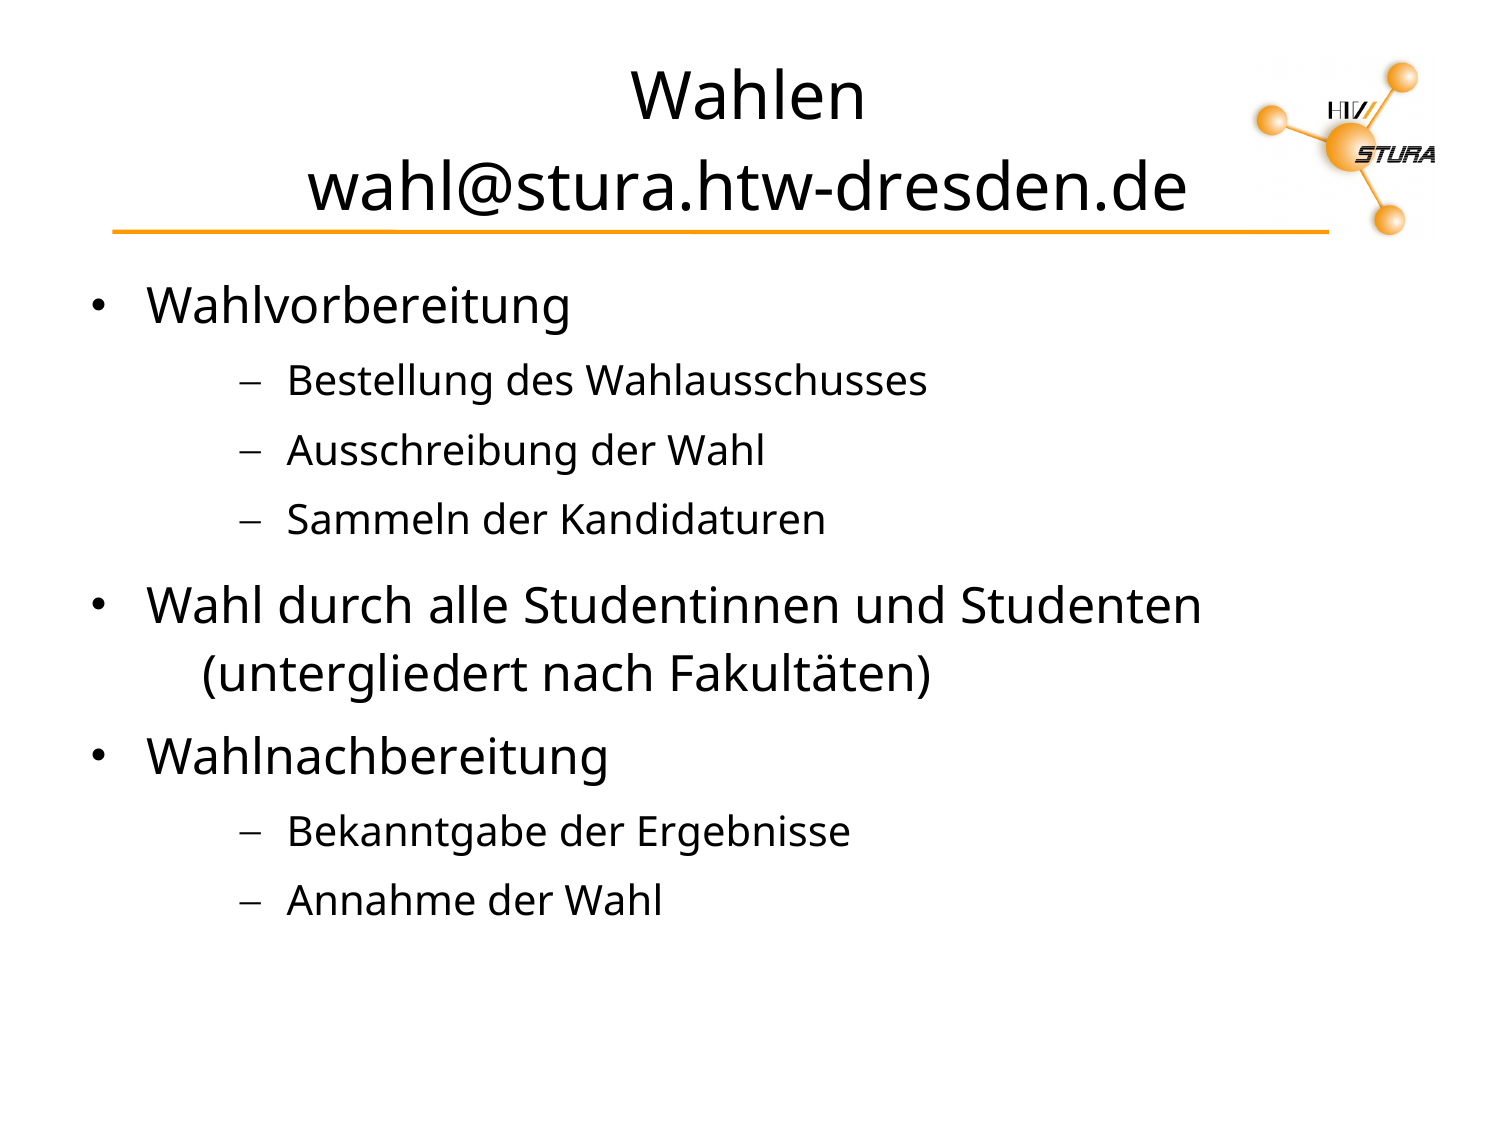

# Wahlen wahl@stura.htw-dresden.de
Wahlvorbereitung
Bestellung des Wahlausschusses
Ausschreibung der Wahl
Sammeln der Kandidaturen
Wahl durch alle Studentinnen und Studenten (untergliedert nach Fakultäten)
Wahlnachbereitung
Bekanntgabe der Ergebnisse
Annahme der Wahl